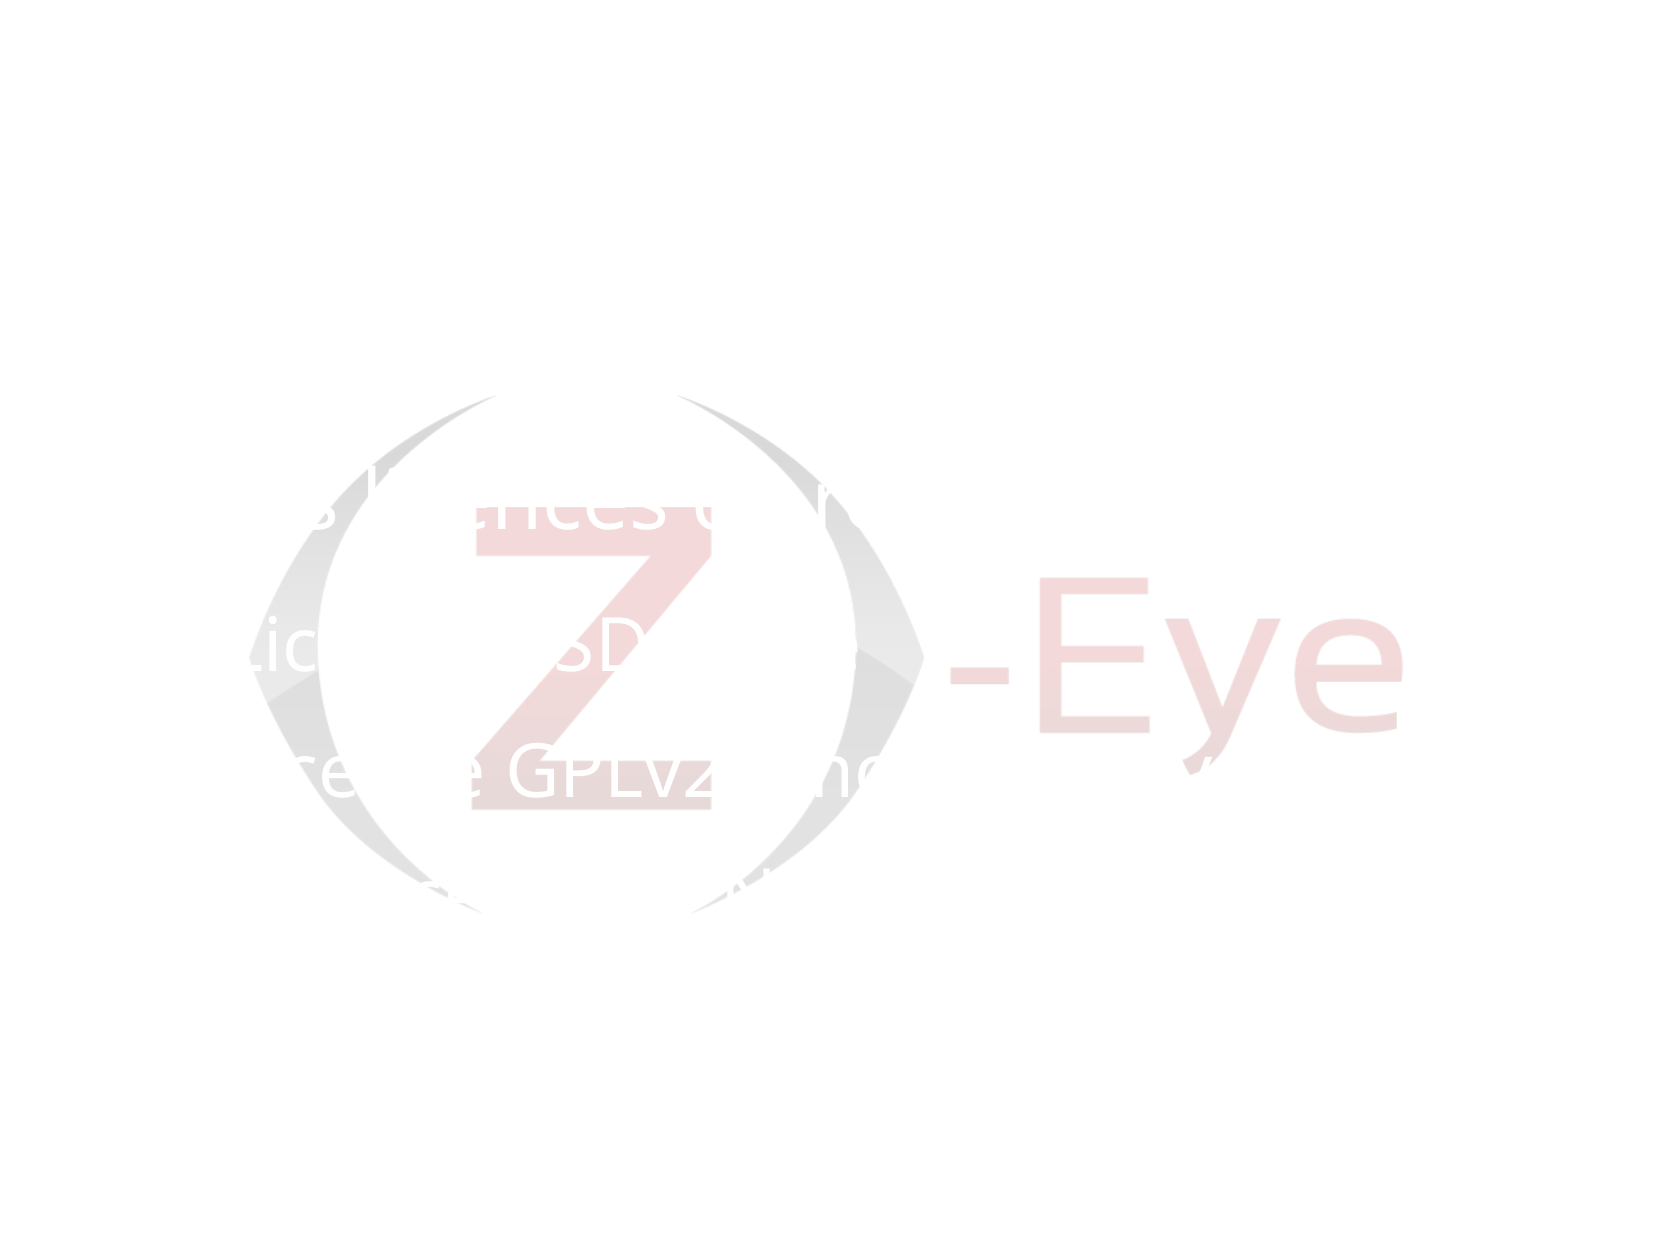

# Caractéristiques
Plus de 400h de R&D
Trois licences de redistribution
Licence BSD : core
Licence GPLv2 : moteur Z-Eye
Licence CC by ND : design et logo